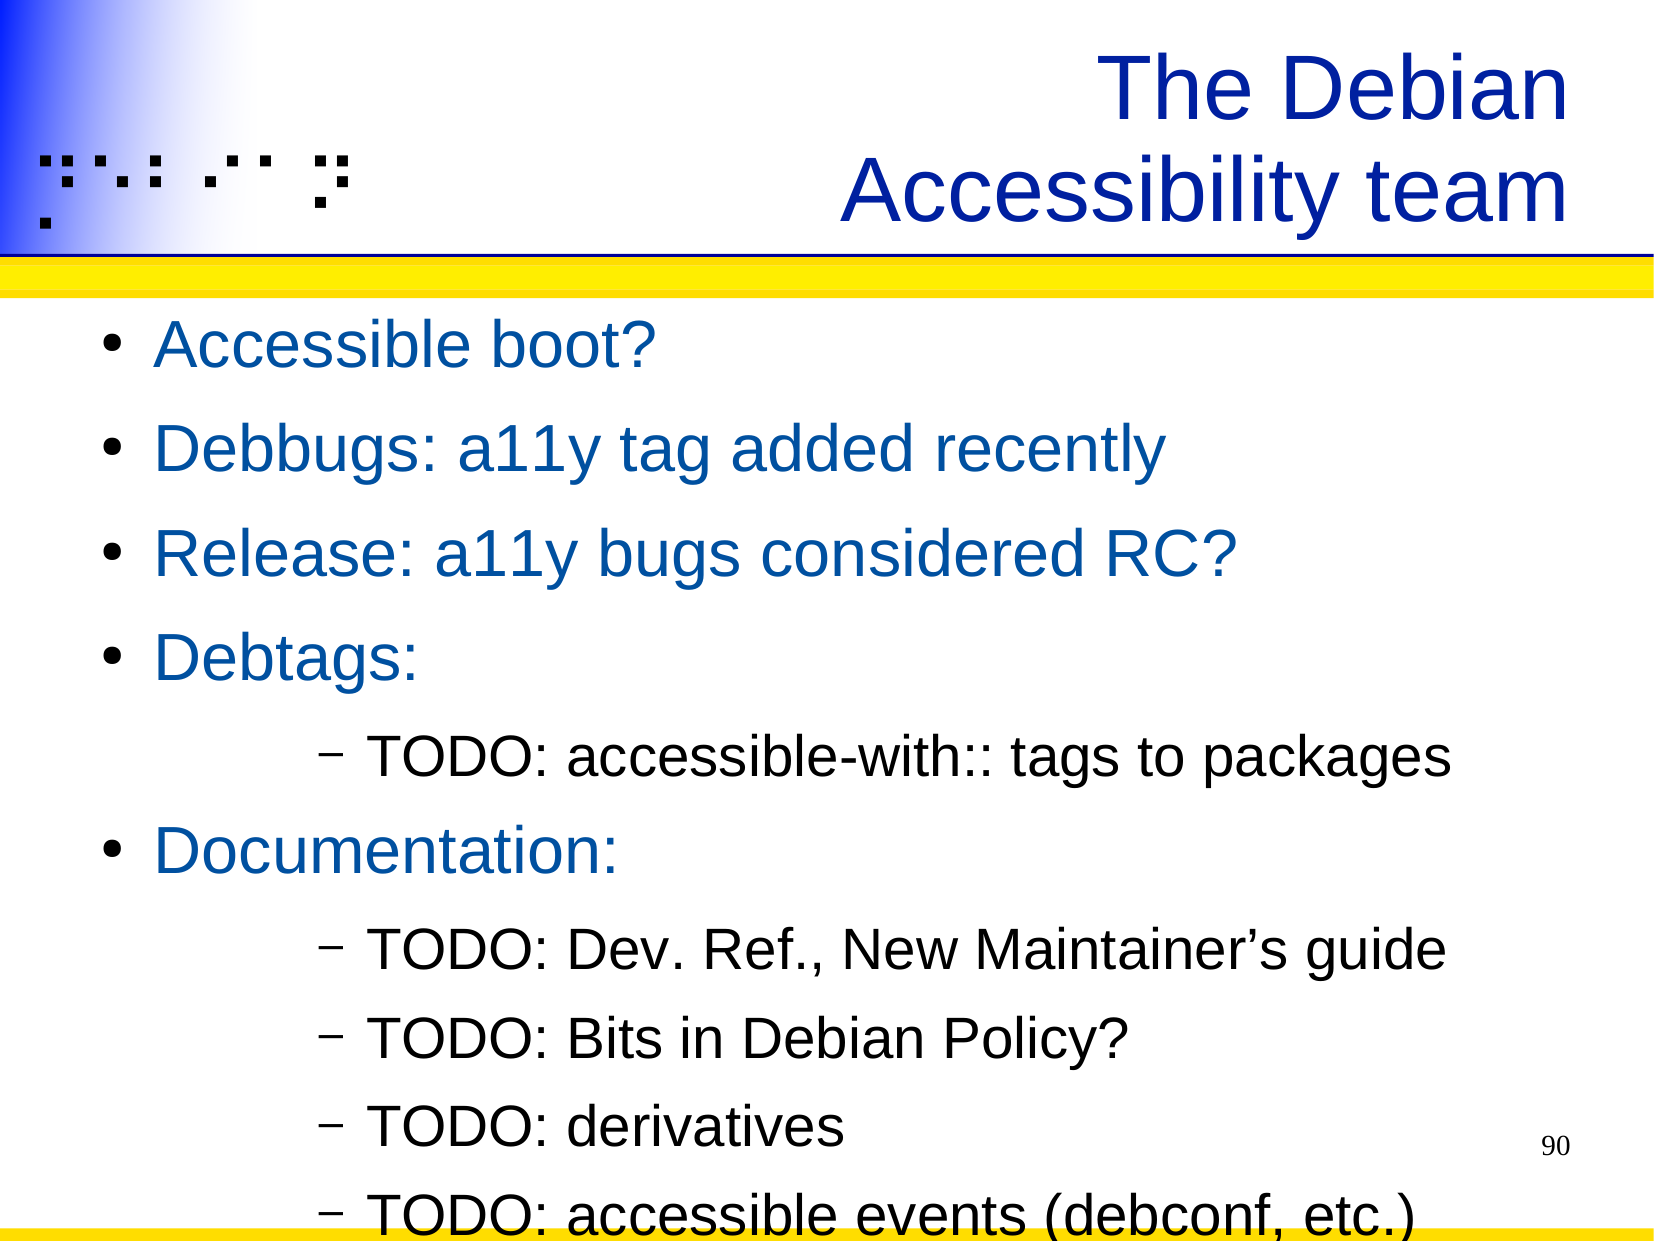

The Debian
Accessibility team
# Accessible boot?
Debbugs: a11y tag added recently
Release: a11y bugs considered RC?
Debtags:
TODO: accessible-with:: tags to packages
Documentation:
TODO: Dev. Ref., New Maintainer’s guide
TODO: Bits in Debian Policy?
TODO: derivatives
TODO: accessible events (debconf, etc.)
90